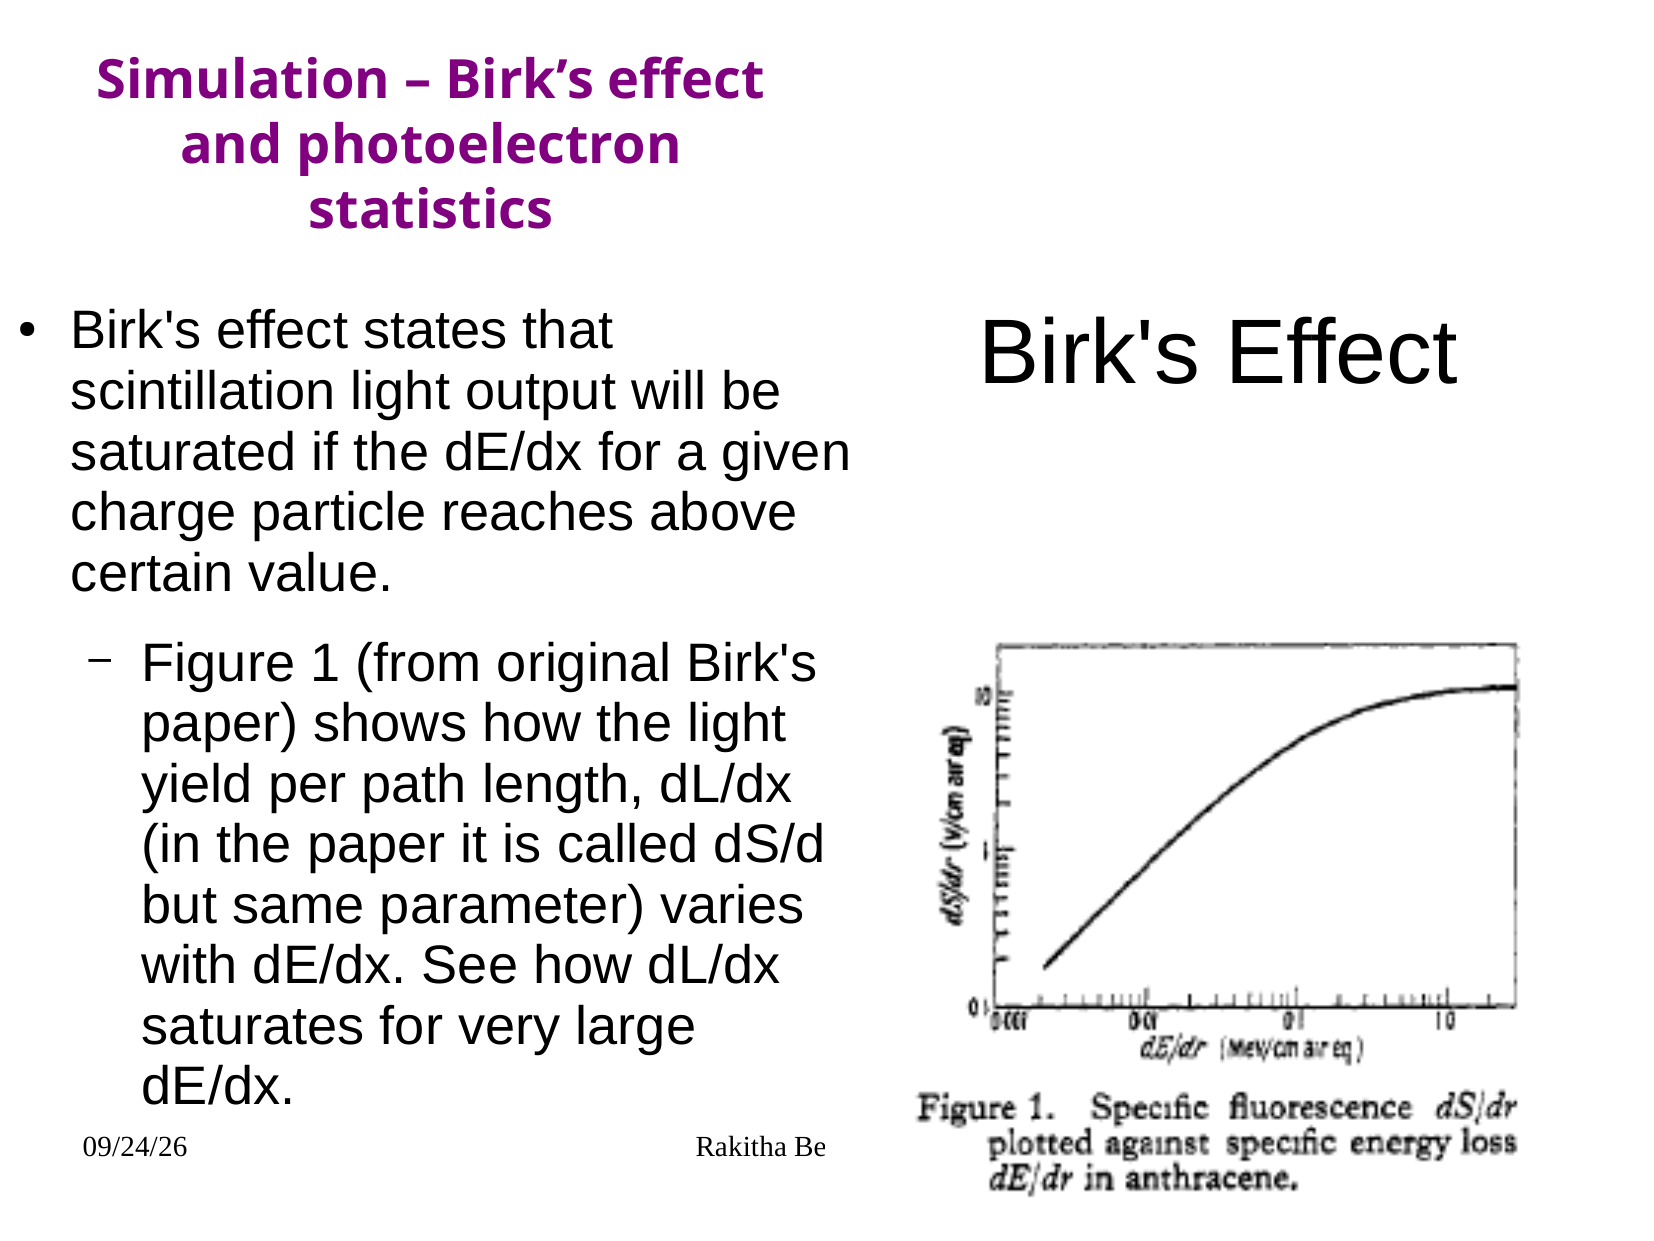

Simulation – Birk’s effect and photoelectron statistics
Birk's effect states that scintillation light output will be saturated if the dE/dx for a given charge particle reaches above certain value.
Figure 1 (from original Birk's paper) shows how the light yield per path length, dL/dx (in the paper it is called dS/dr but same parameter) varies with dE/dx. See how dL/dx saturates for very large dE/dx.
# Birk's Effect